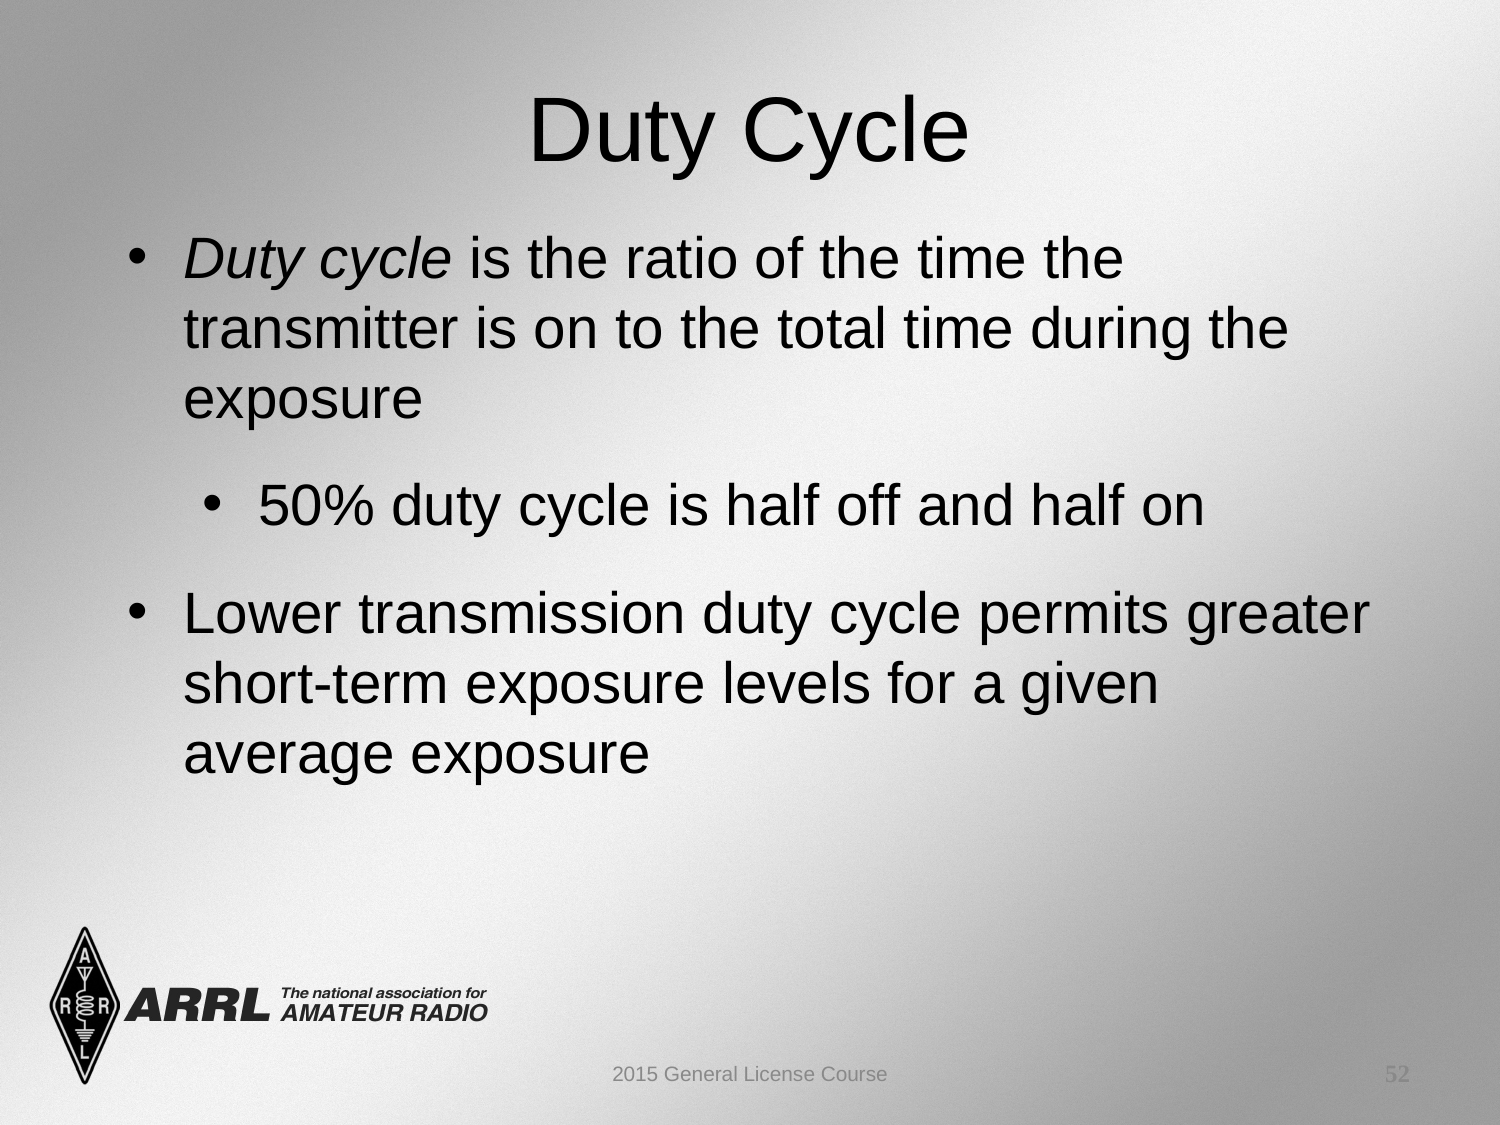

Duty Cycle
Duty cycle is the ratio of the time the transmitter is on to the total time during the exposure
50% duty cycle is half off and half on
Lower transmission duty cycle permits greater short-term exposure levels for a given average exposure
2015 General License Course